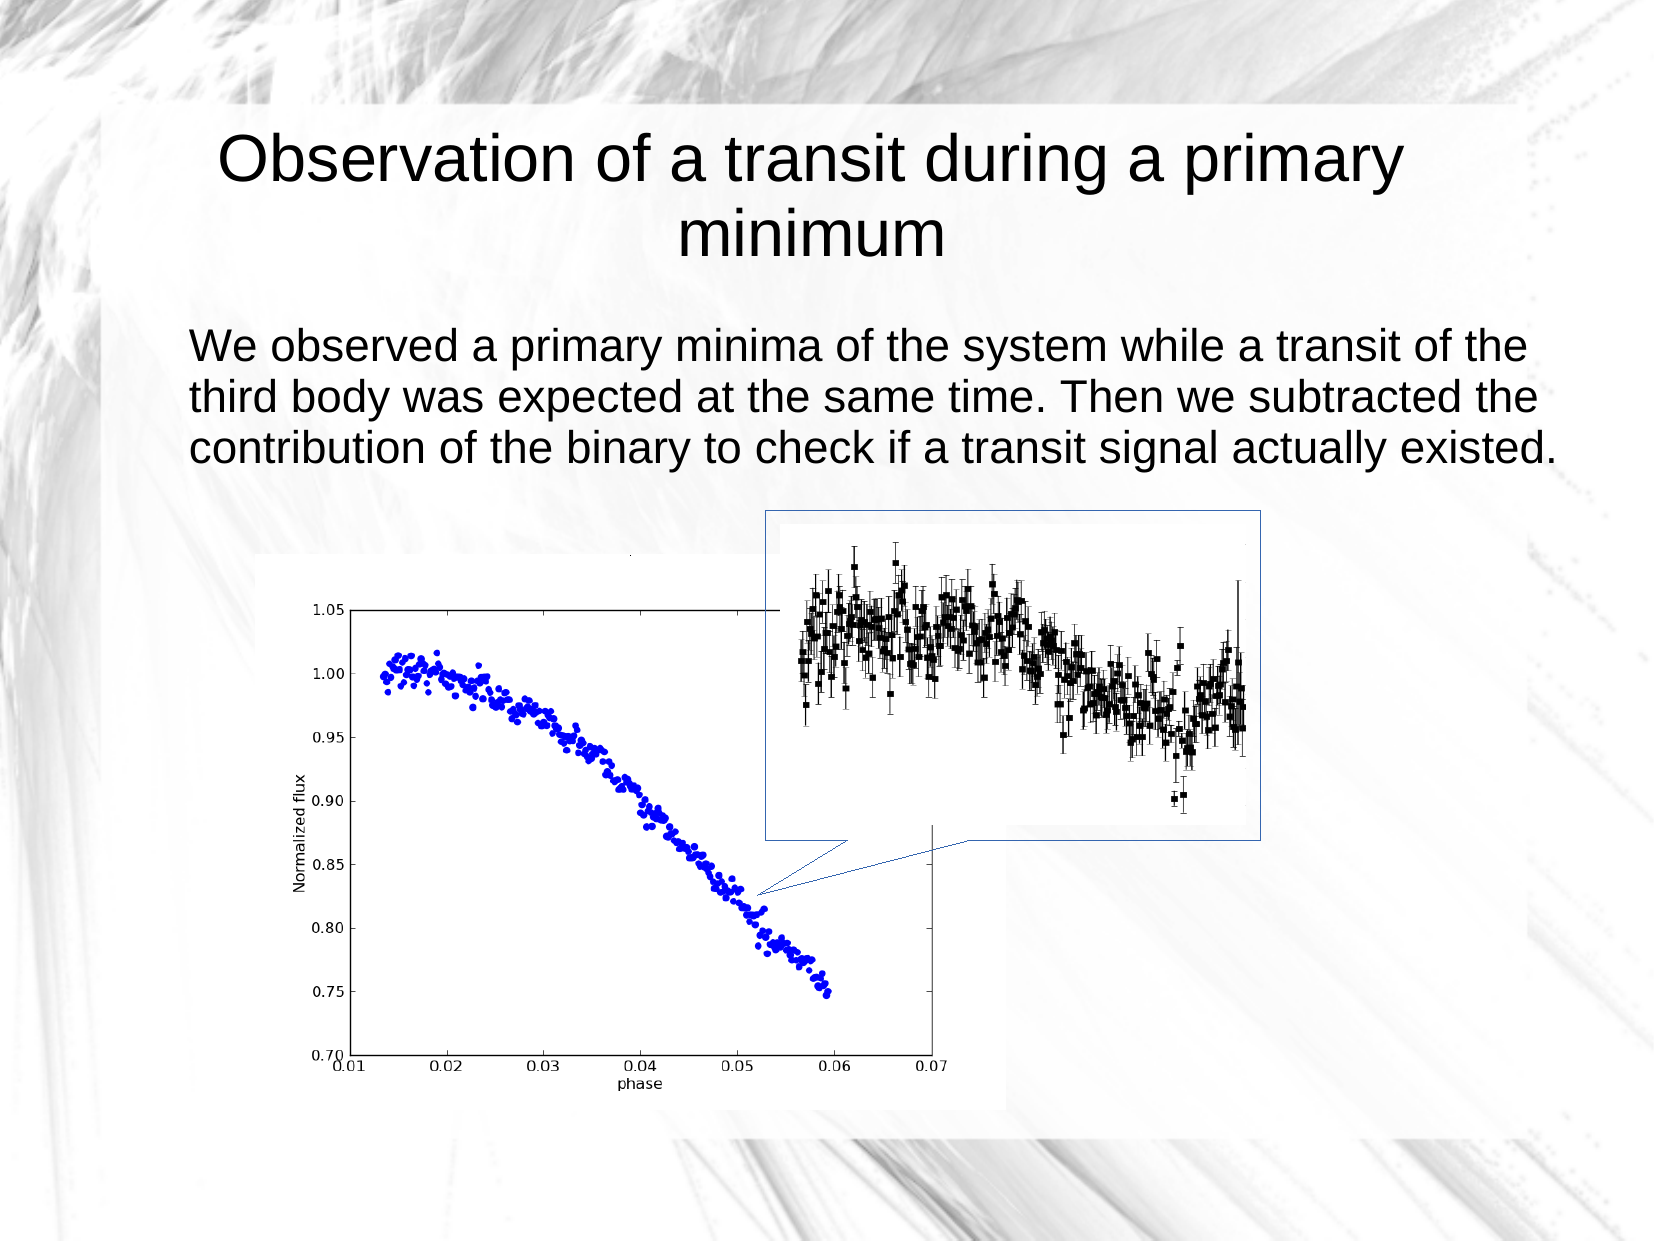

# Observation of a transit during a primary minimum
We observed a primary minima of the system while a transit of the third body was expected at the same time. Then we subtracted the contribution of the binary to check if a transit signal actually existed.